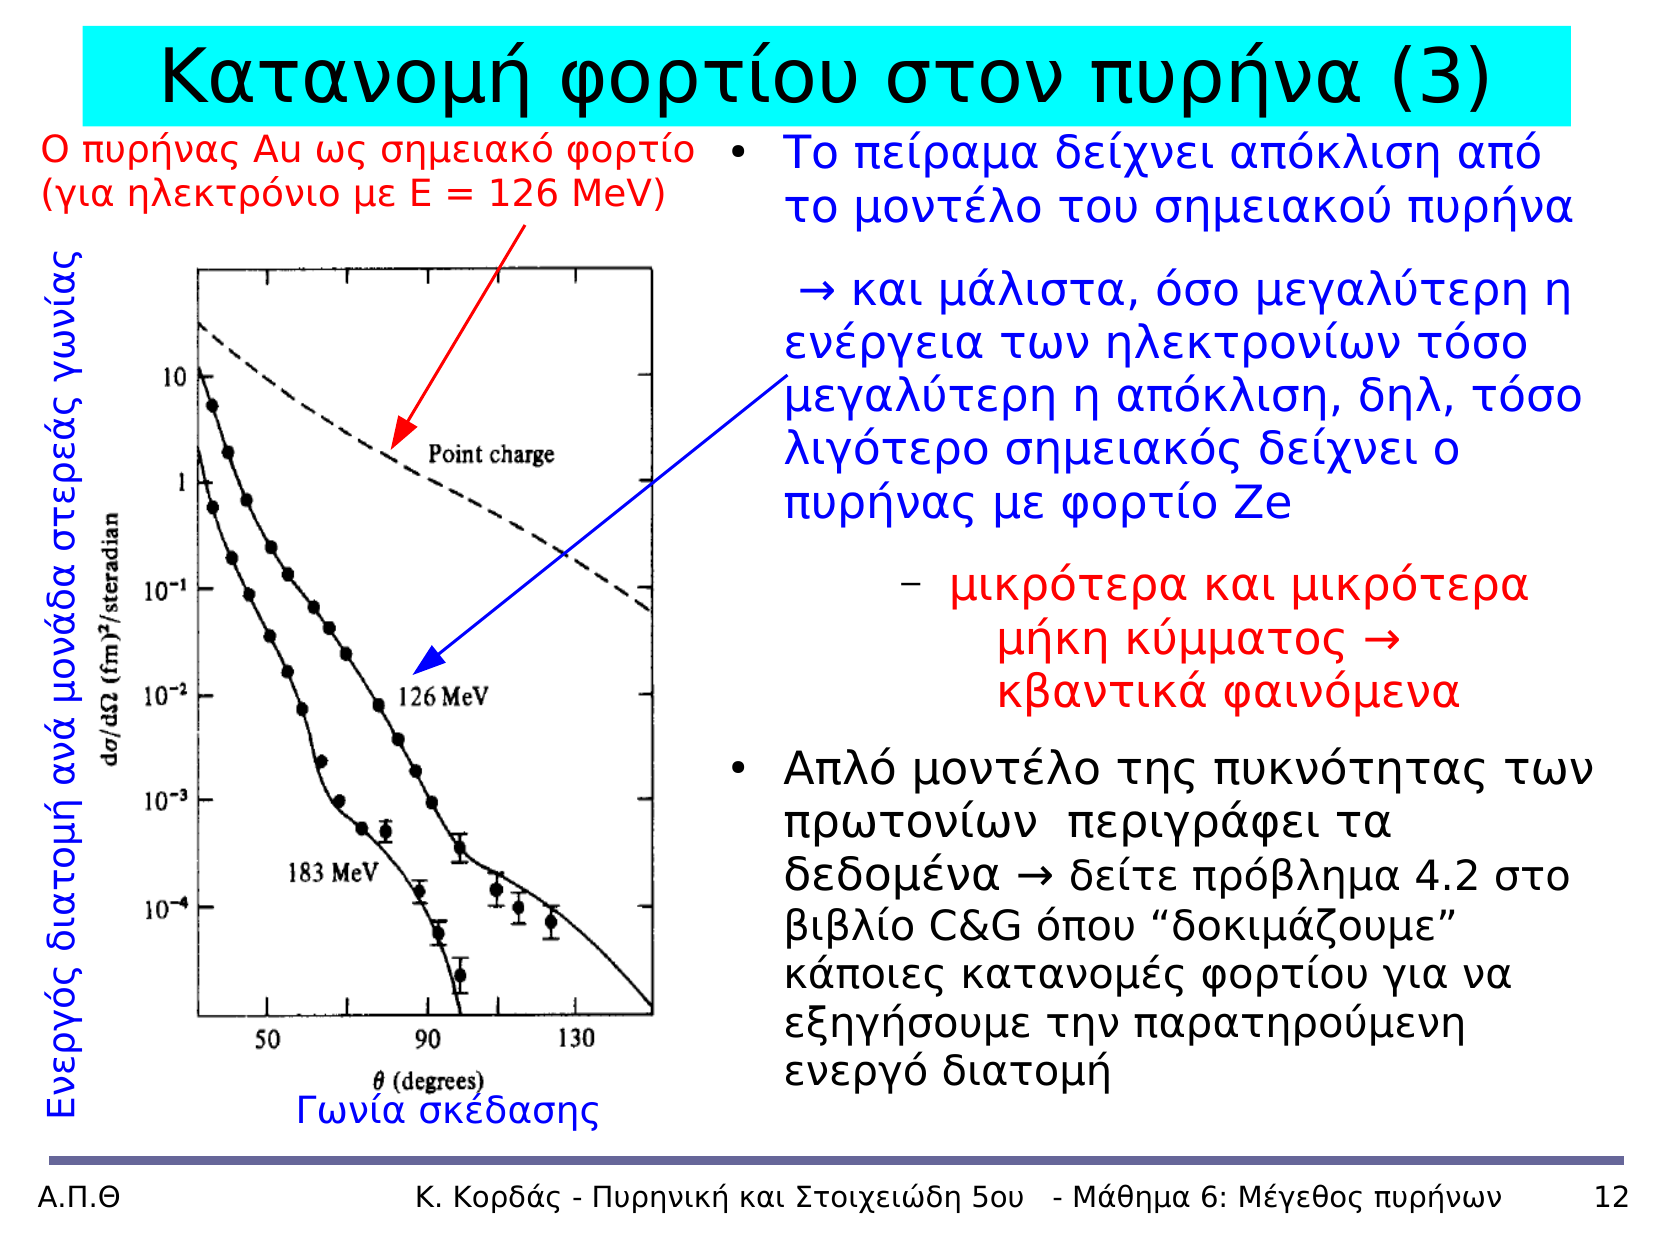

# Κατανομή φορτίου στον πυρήνα (3)
Ο πυρήνας Au ως σημειακό φορτίο
(για ηλεκτρόνιο με Ε = 126 MeV)
Το πείραμα δείχνει απόκλιση από το μοντέλο του σημειακού πυρήνα
 → και μάλιστα, όσο μεγαλύτερη η ενέργεια των ηλεκτρονίων τόσο μεγαλύτερη η απόκλιση, δηλ, τόσο λιγότερο σημειακός δείχνει ο πυρήνας με φορτίο Ζe
μικρότερα και μικρότερα μήκη κύμματος → κβαντικά φαινόμενα
Απλό μοντέλο της πυκνότητας των πρωτονίων περιγράφει τα δεδομένα → δείτε πρόβλημα 4.2 στο βιβλίο C&G όπου “δοκιμάζουμε” κάποιες κατανομές φορτίου για να εξηγήσουμε την παρατηρούμενη ενεργό διατομή
Ενεργός διατομή ανά μονάδα στερεάς γωνίας
Γωνία σκέδασης
Α.Π.Θ
Κ. Κορδάς - Πυρηνική και Στοιχειώδη 5ου - Μάθημα 6: Mέγεθος πυρήνων
12